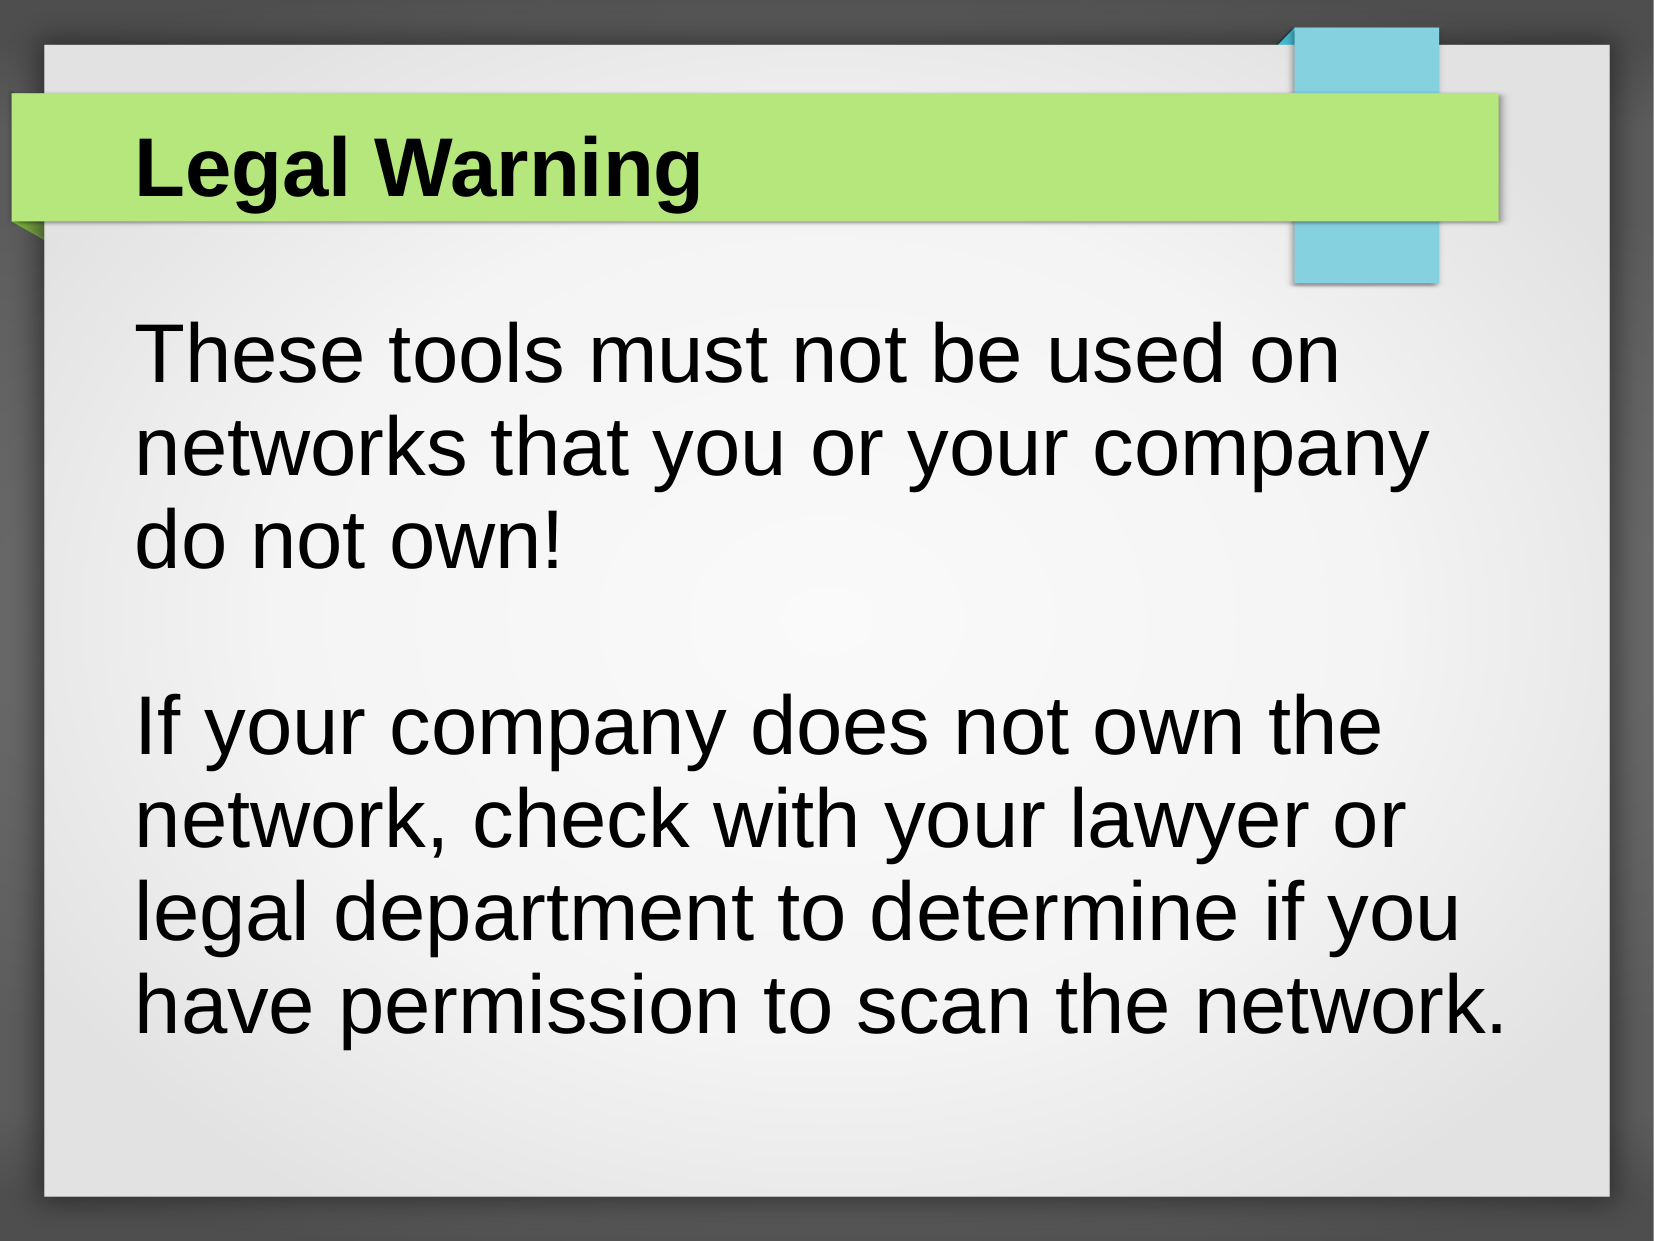

Legal Warning
These tools must not be used on
networks that you or your company
do not own!
If your company does not own the
network, check with your lawyer or
legal department to determine if you
have permission to scan the network.